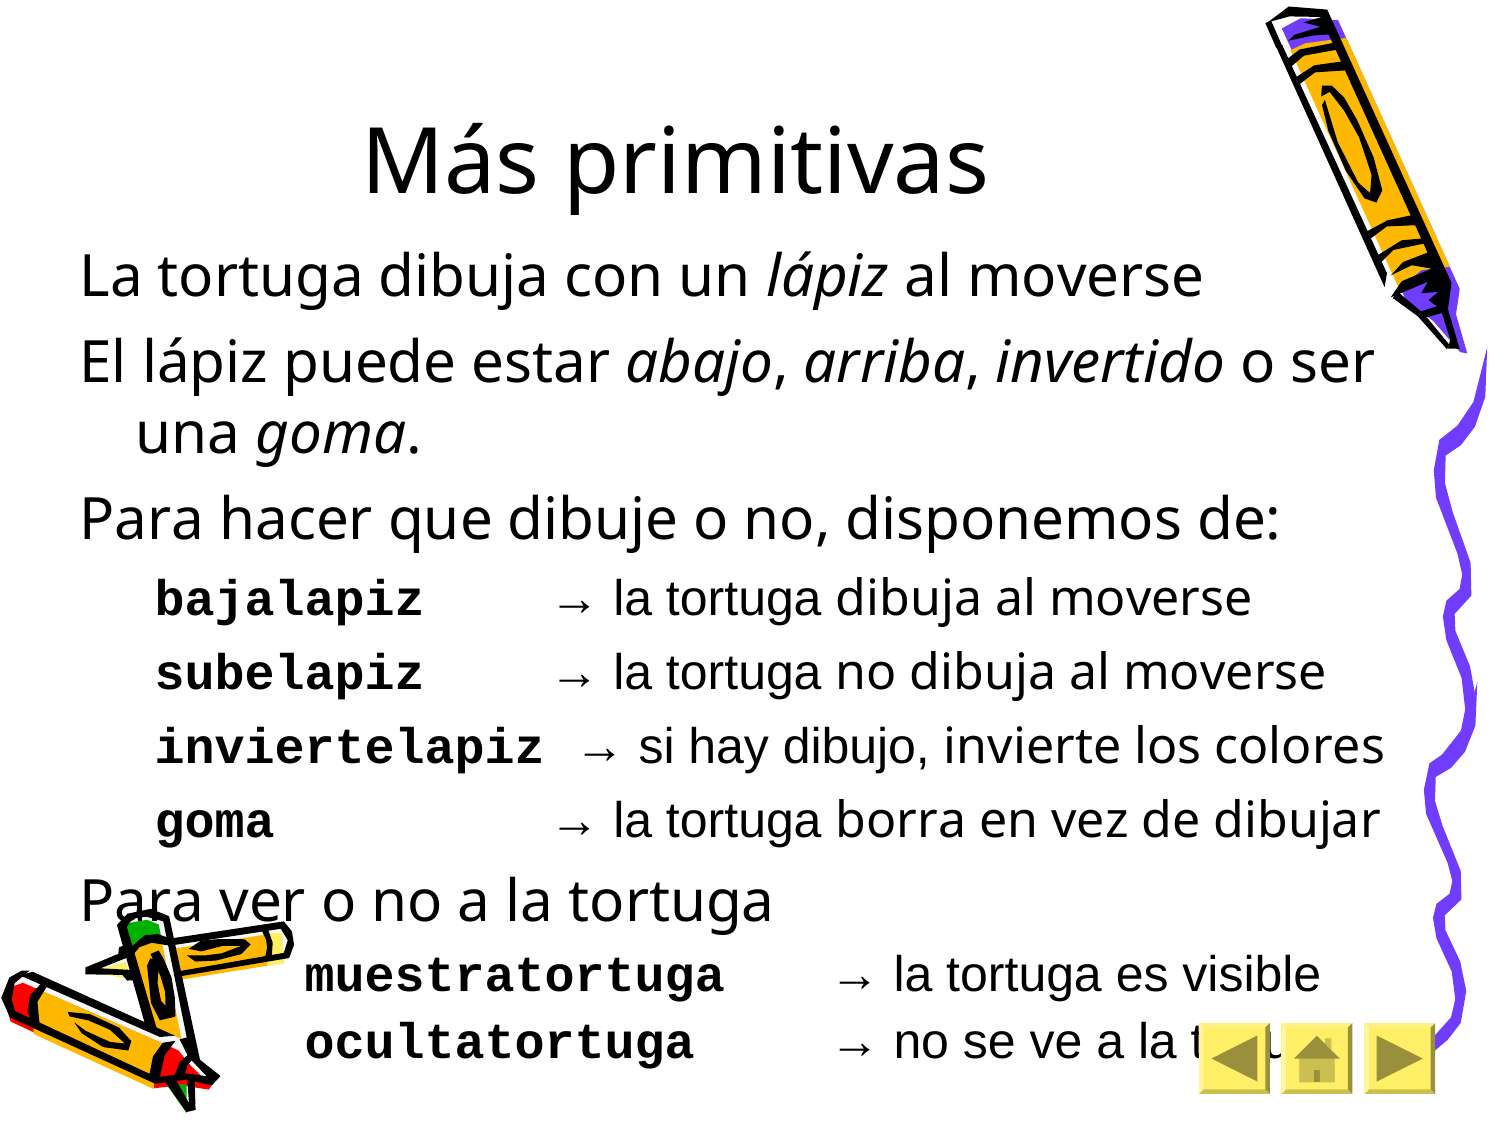

# Más primitivas
La tortuga dibuja con un lápiz al moverse
El lápiz puede estar abajo, arriba, invertido o ser una goma.
Para hacer que dibuje o no, disponemos de:
bajalapiz	→ la tortuga dibuja al moverse
subelapiz	→ la tortuga no dibuja al moverse
inviertelapiz → si hay dibujo, invierte los colores
goma 	→ la tortuga borra en vez de dibujar
Para ver o no a la tortuga
muestratortuga	→ la tortuga es visible
ocultatortuga	→ no se ve a la tortuga